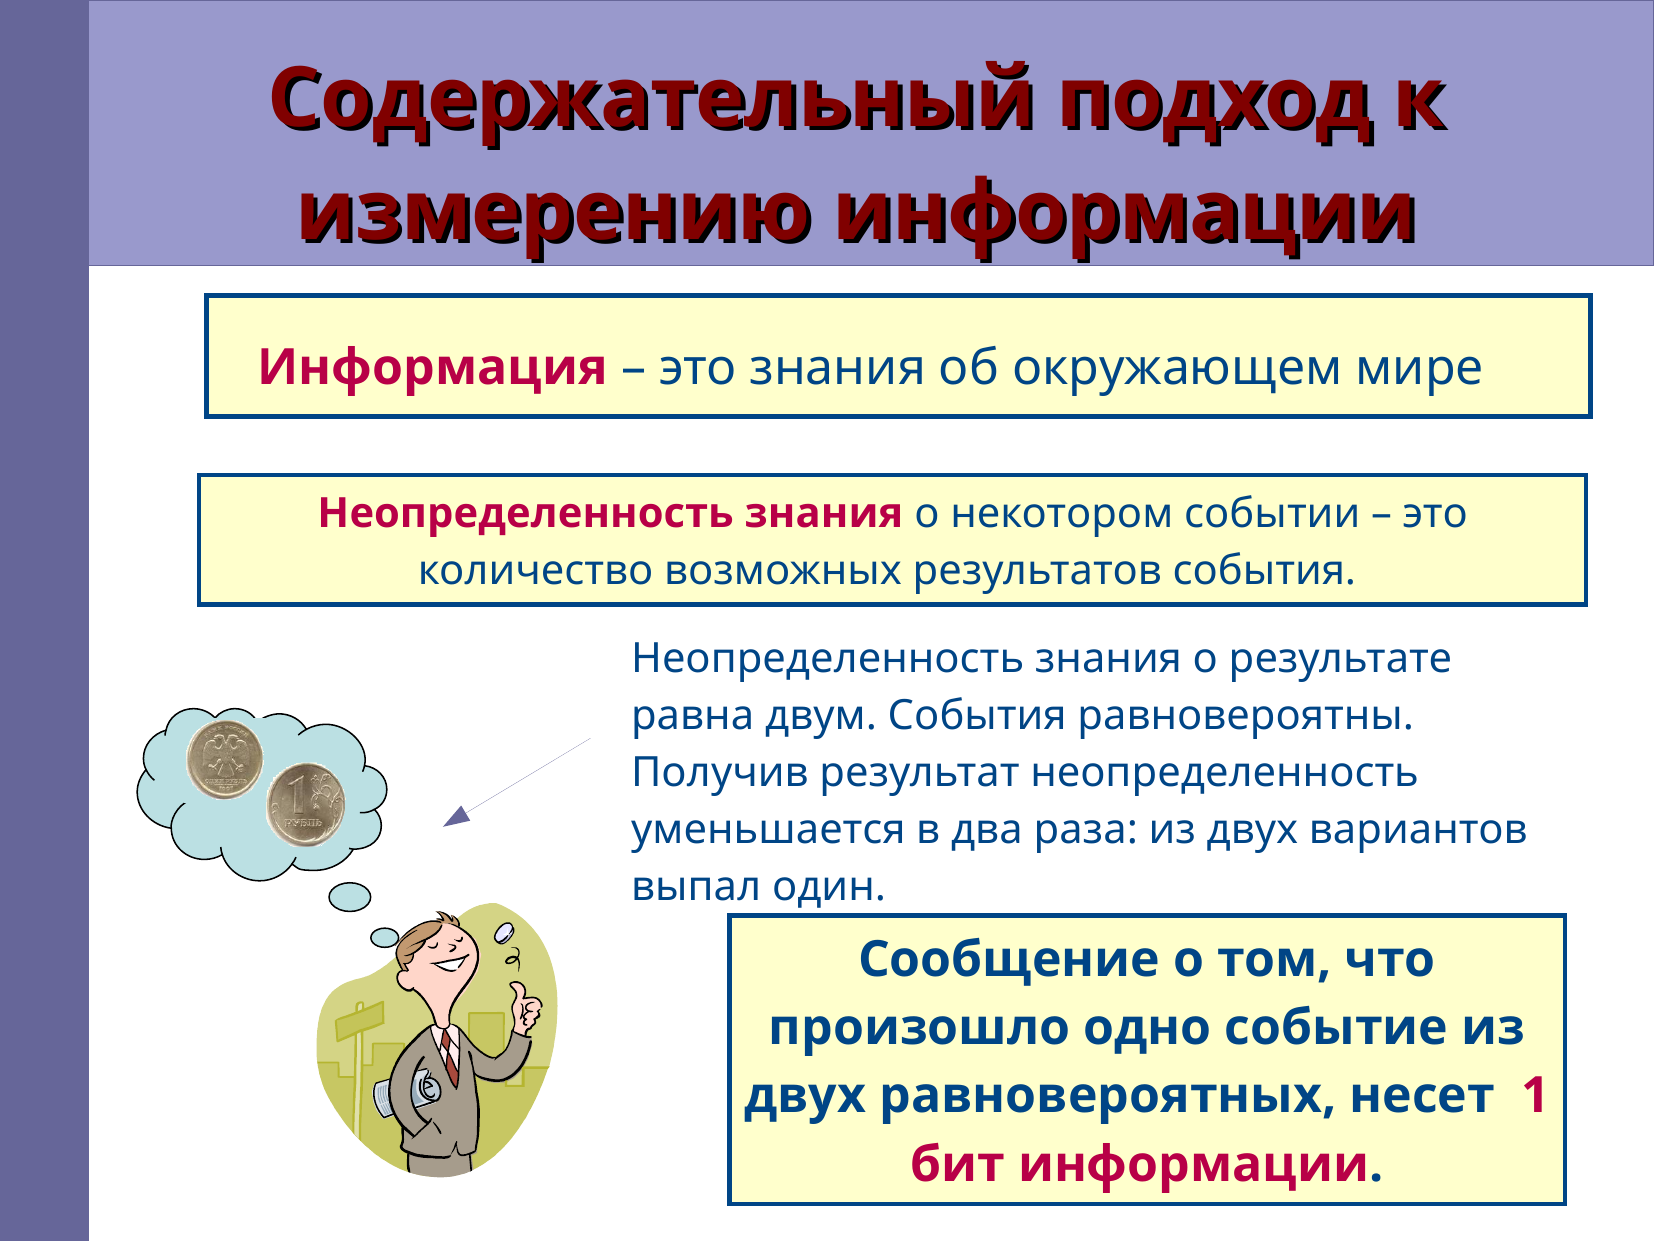

Содержательный подход к измерению информации
Информация – это знания об окружающем мире
Неопределенность знания о некотором событии – это количество возможных результатов события.
Неопределенность знания о результате равна двум. События равновероятны. Получив результат неопределенность уменьшается в два раза: из двух вариантов выпал один.
Сообщение о том, что произошло одно событие из двух равновероятных, несет 1 бит информации.